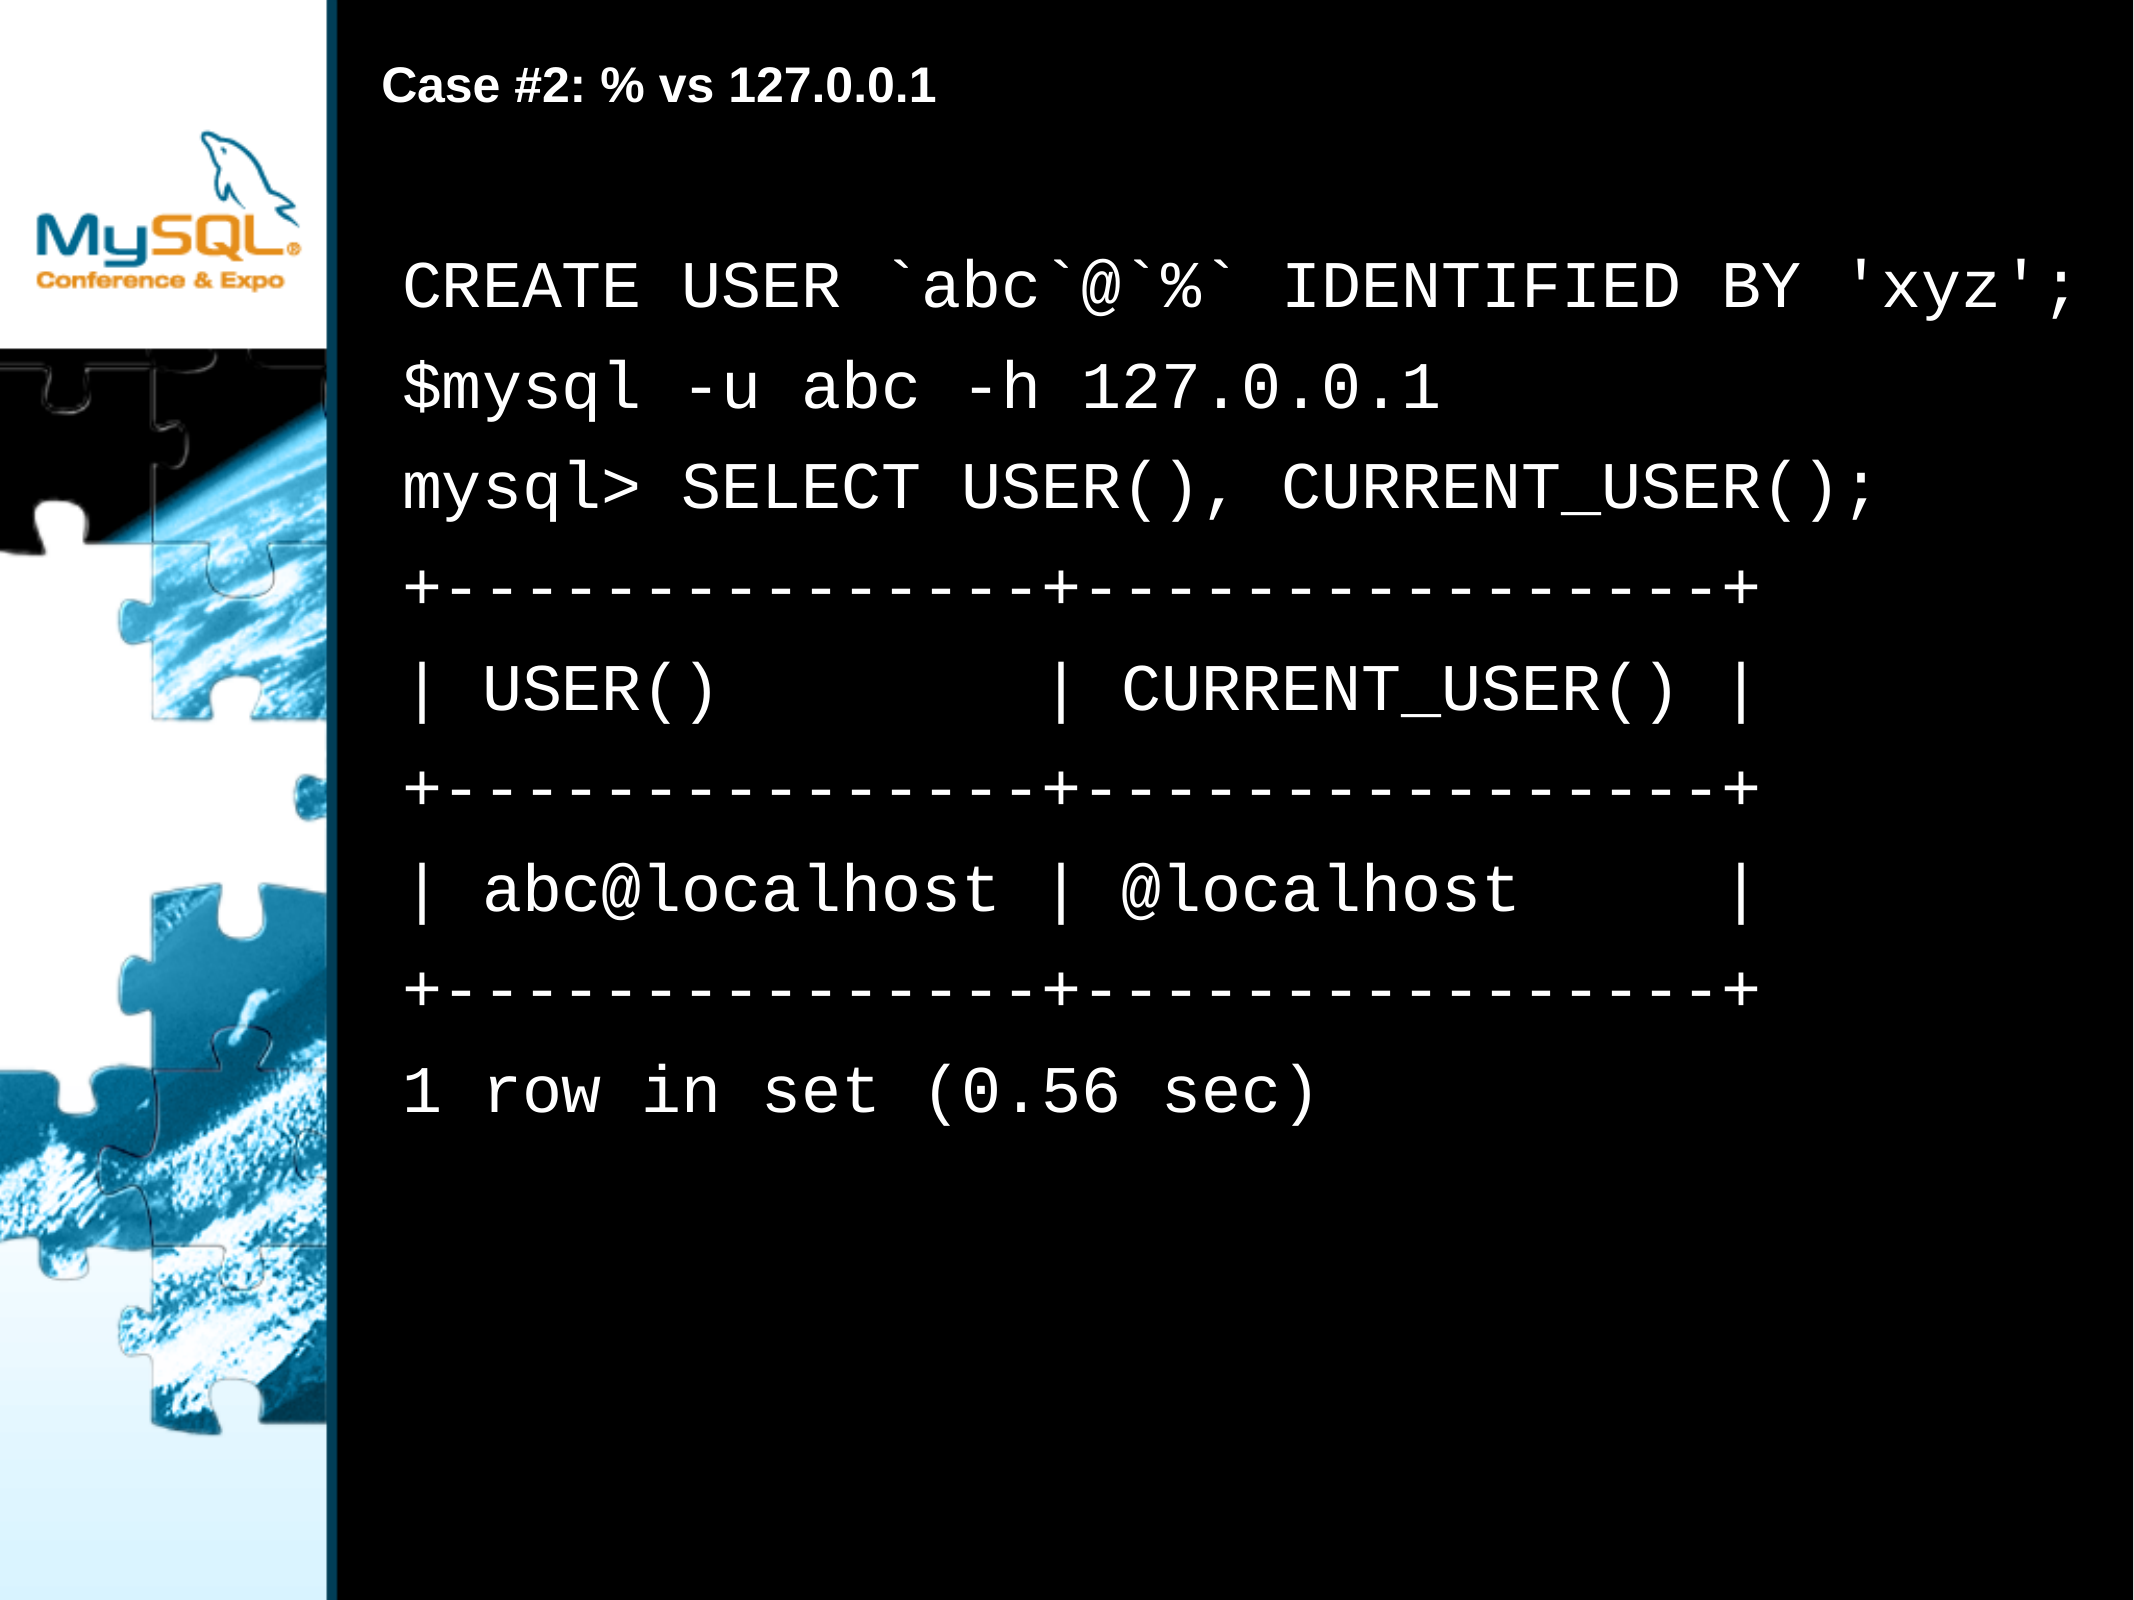

# Case #2: % vs 127.0.0.1
CREATE USER `abc`@`%` IDENTIFIED BY 'xyz';
$mysql -u abc -h 127.0.0.1
mysql> SELECT USER(), CURRENT_USER();
+---------------+----------------+
| USER() | CURRENT_USER() |
+---------------+----------------+
| abc@localhost | @localhost |
+---------------+----------------+
1 row in set (0.56 sec)